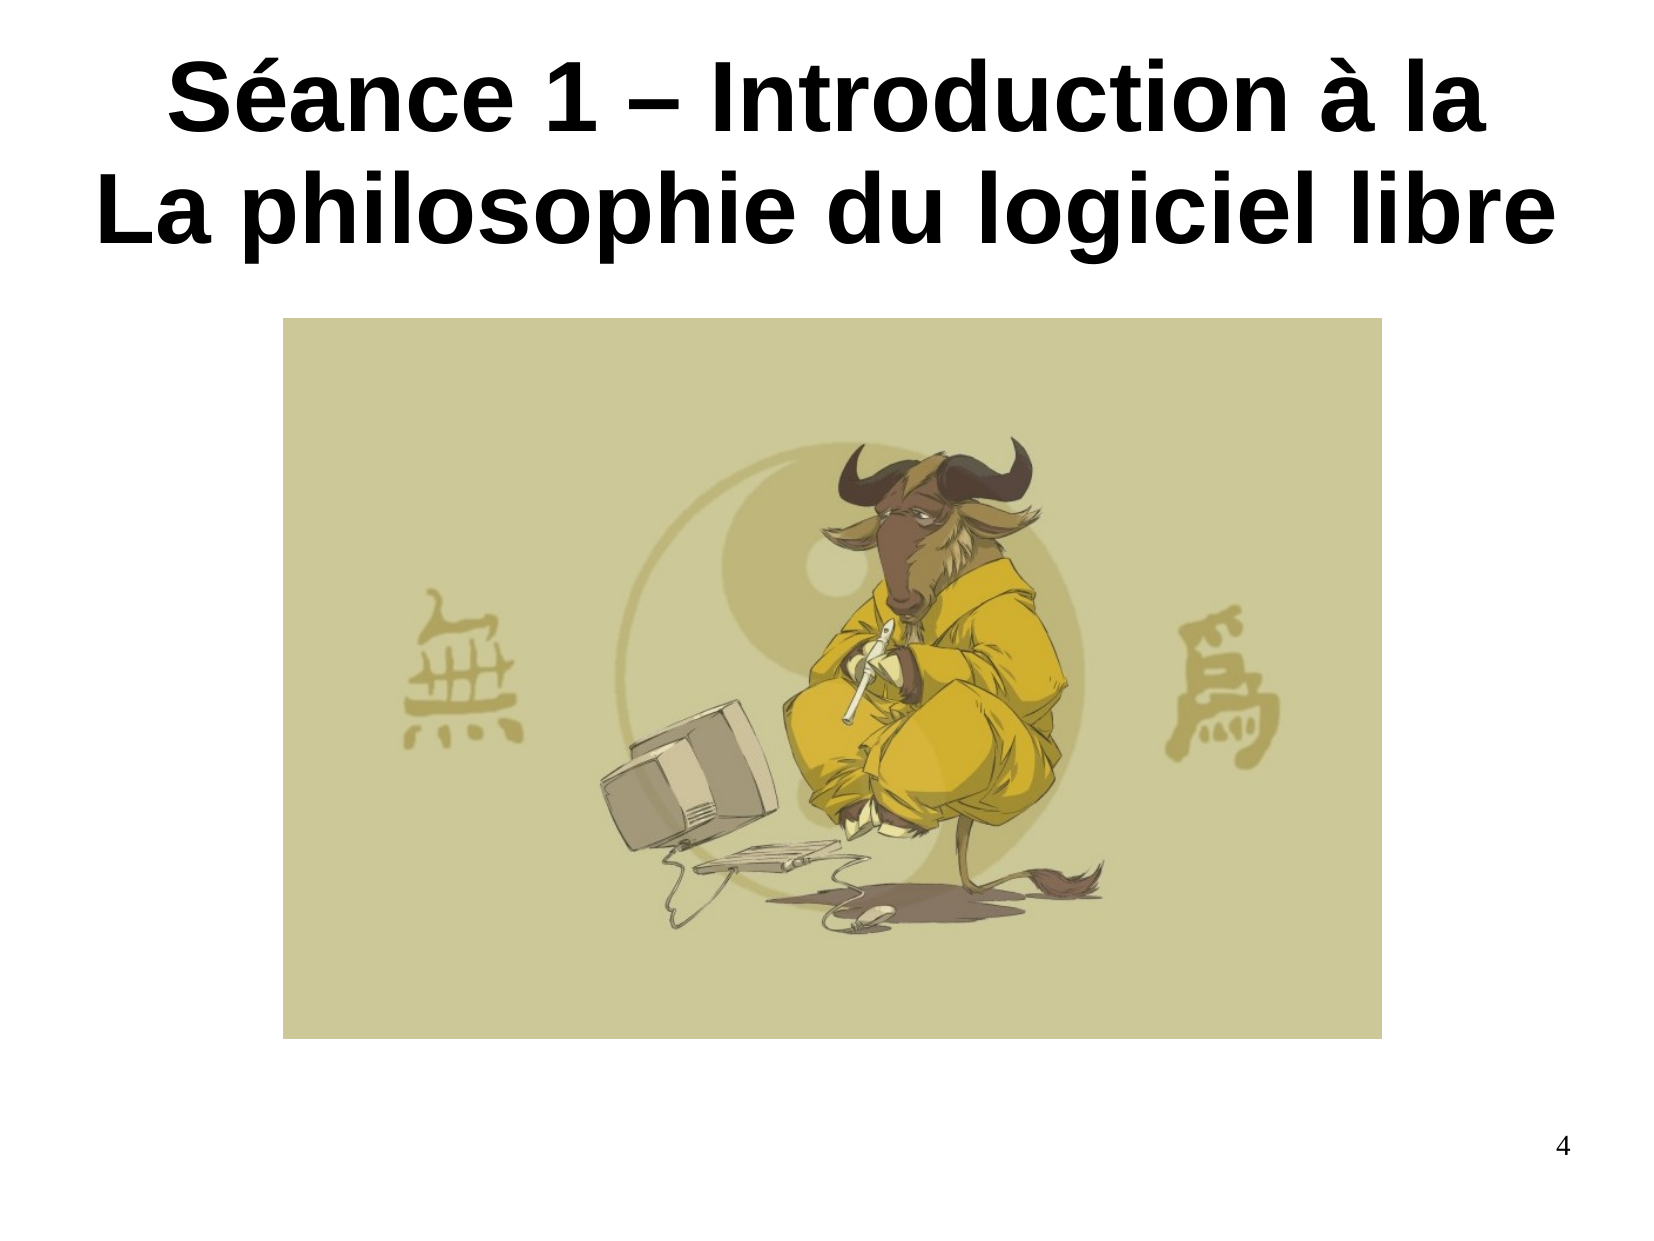

# Séance 1 – Introduction à la La philosophie du logiciel libre
4